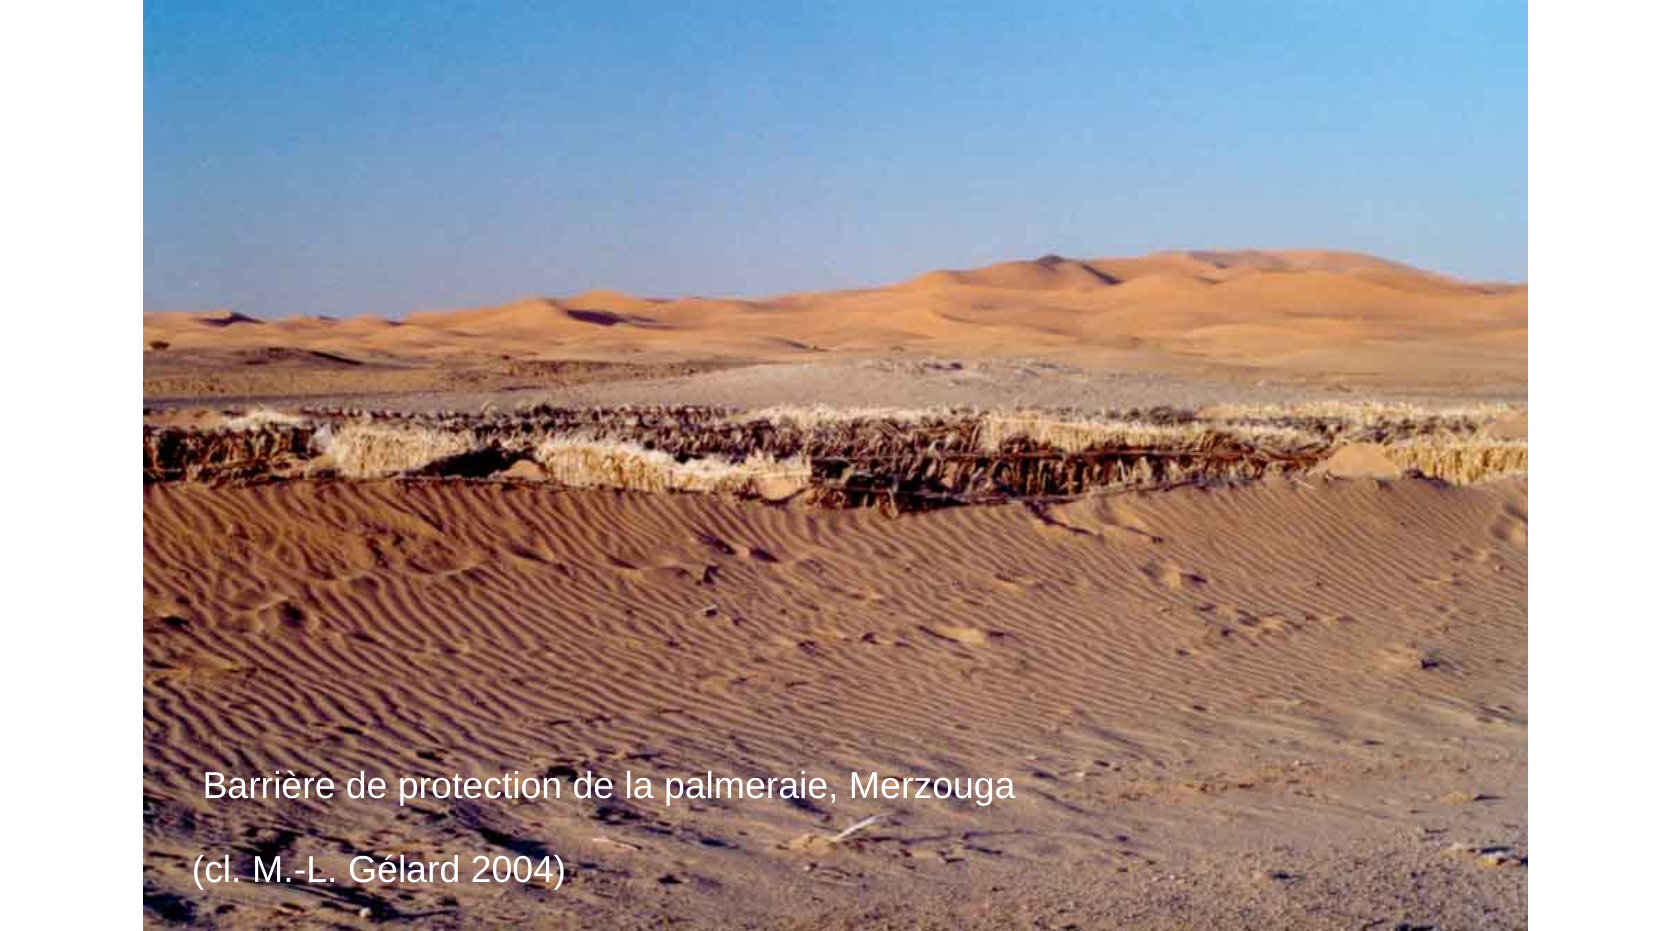

Barrière de protection de la palmeraie, Merzouga
(cl. M.-L. Gélard 2004)